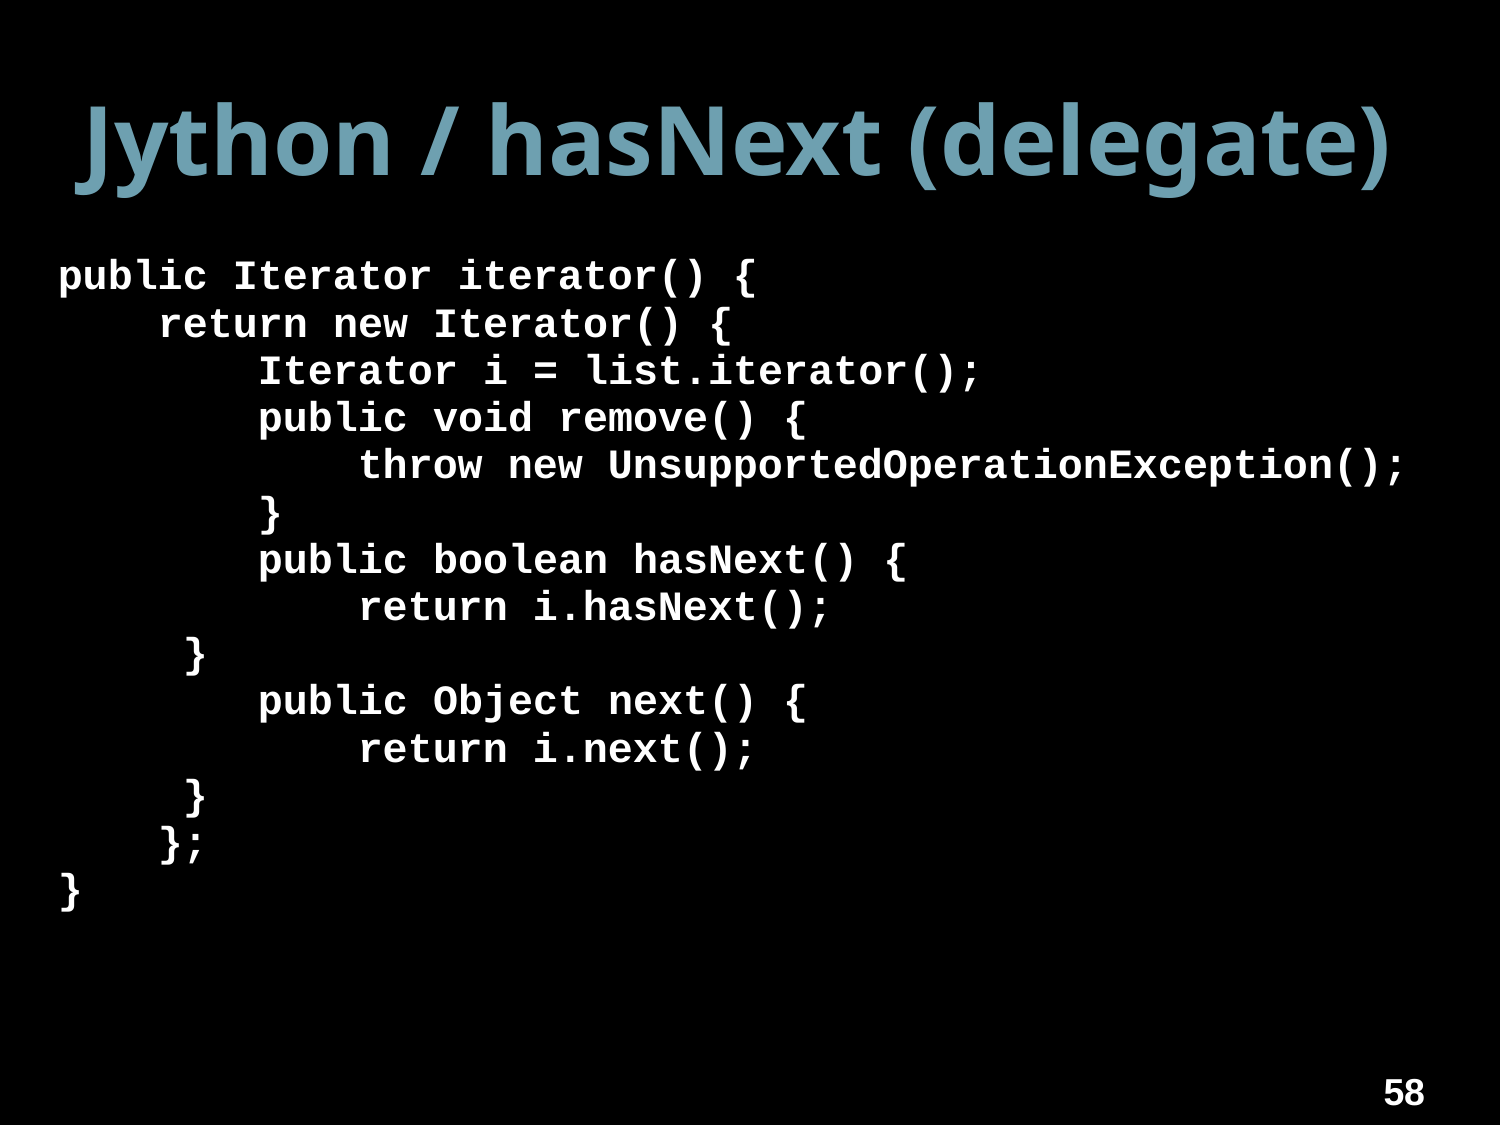

# Jython / hasNext (delegate)
public Iterator iterator() {
 return new Iterator() {
 Iterator i = list.iterator();
 public void remove() {
 throw new UnsupportedOperationException();
 }
 public boolean hasNext() {
 return i.hasNext();
	 }
 public Object next() {
 return i.next();
	 }
 };
}
58